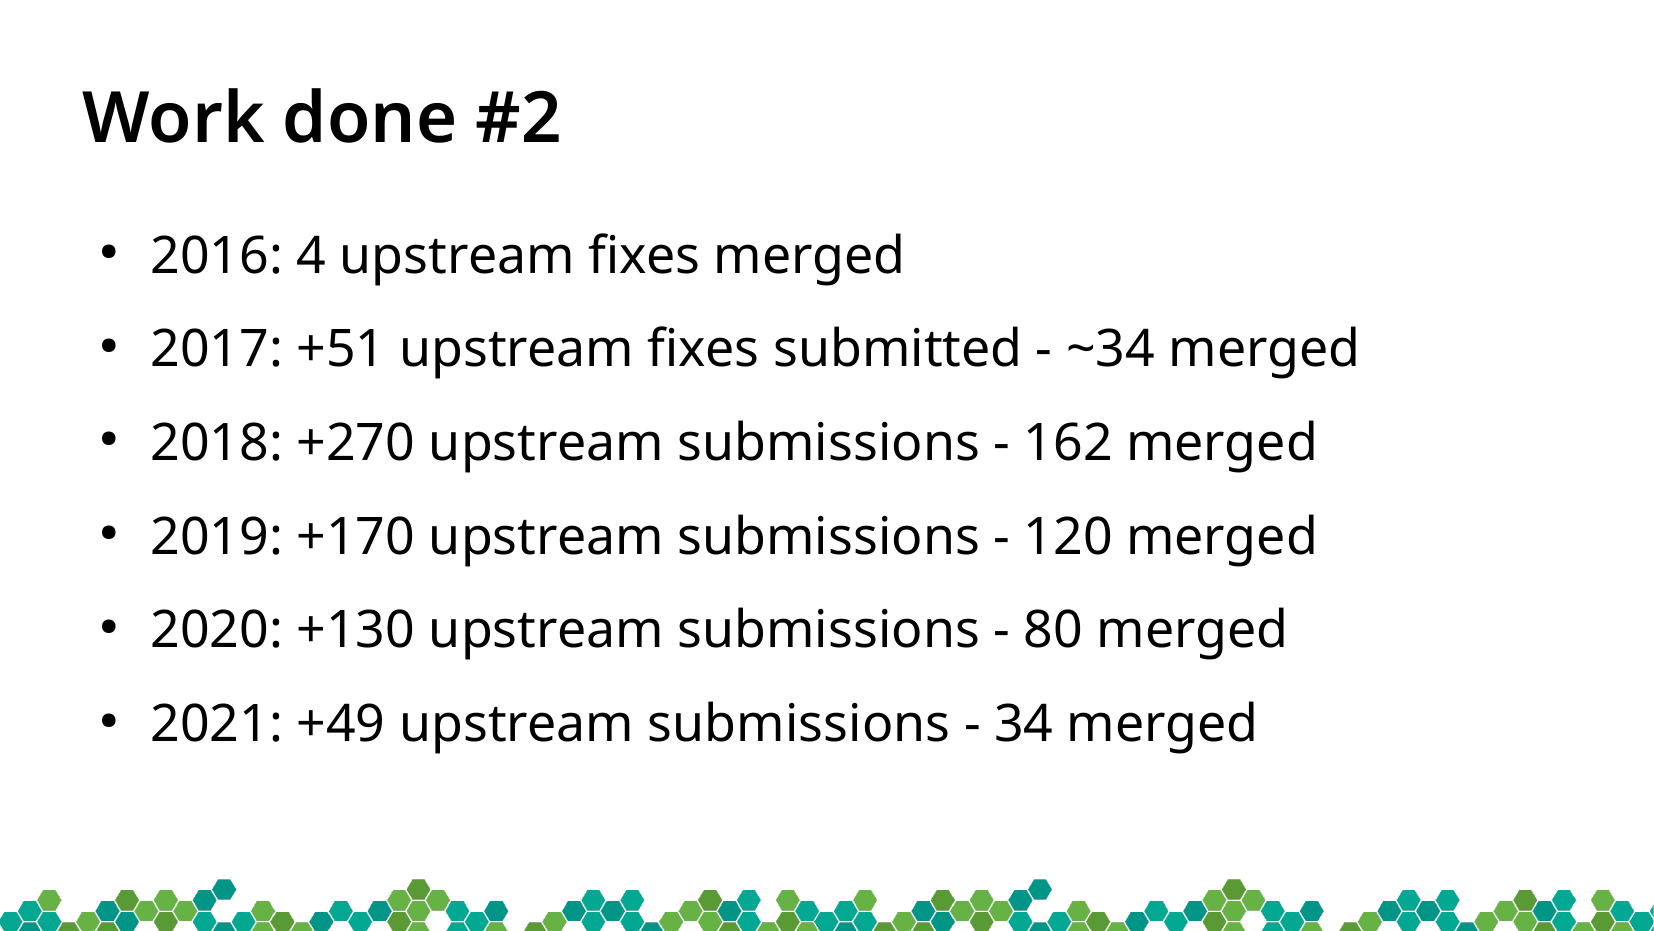

# Work done #2
2016: 4 upstream fixes merged
2017: +51 upstream fixes submitted - ~34 merged
2018: +270 upstream submissions - 162 merged
2019: +170 upstream submissions - 120 merged
2020: +130 upstream submissions - 80 merged
2021: +49 upstream submissions - 34 merged